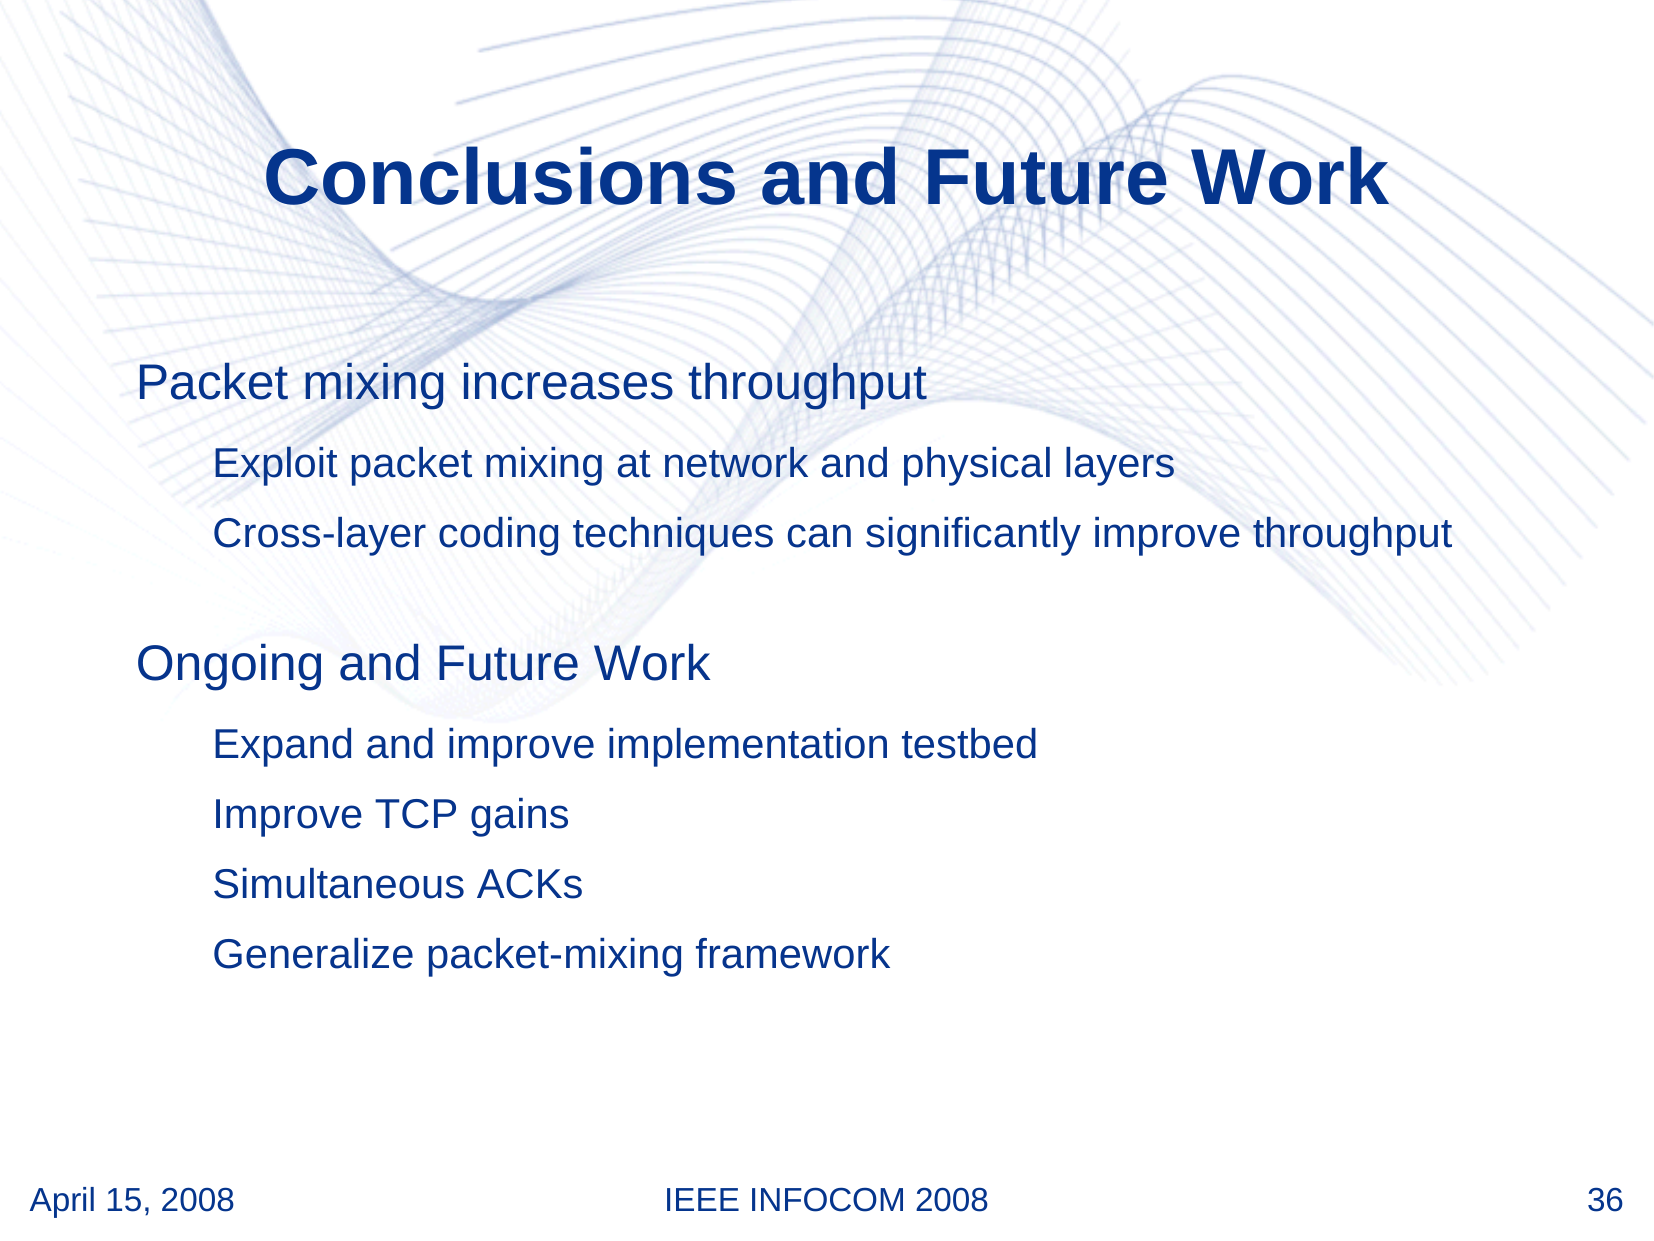

# Conclusions and Future Work
Packet mixing increases throughput
Exploit packet mixing at network and physical layers
Cross-layer coding techniques can significantly improve throughput
Ongoing and Future Work
Expand and improve implementation testbed
Improve TCP gains
Simultaneous ACKs
Generalize packet-mixing framework
April 15, 2008
IEEE INFOCOM 2008
36